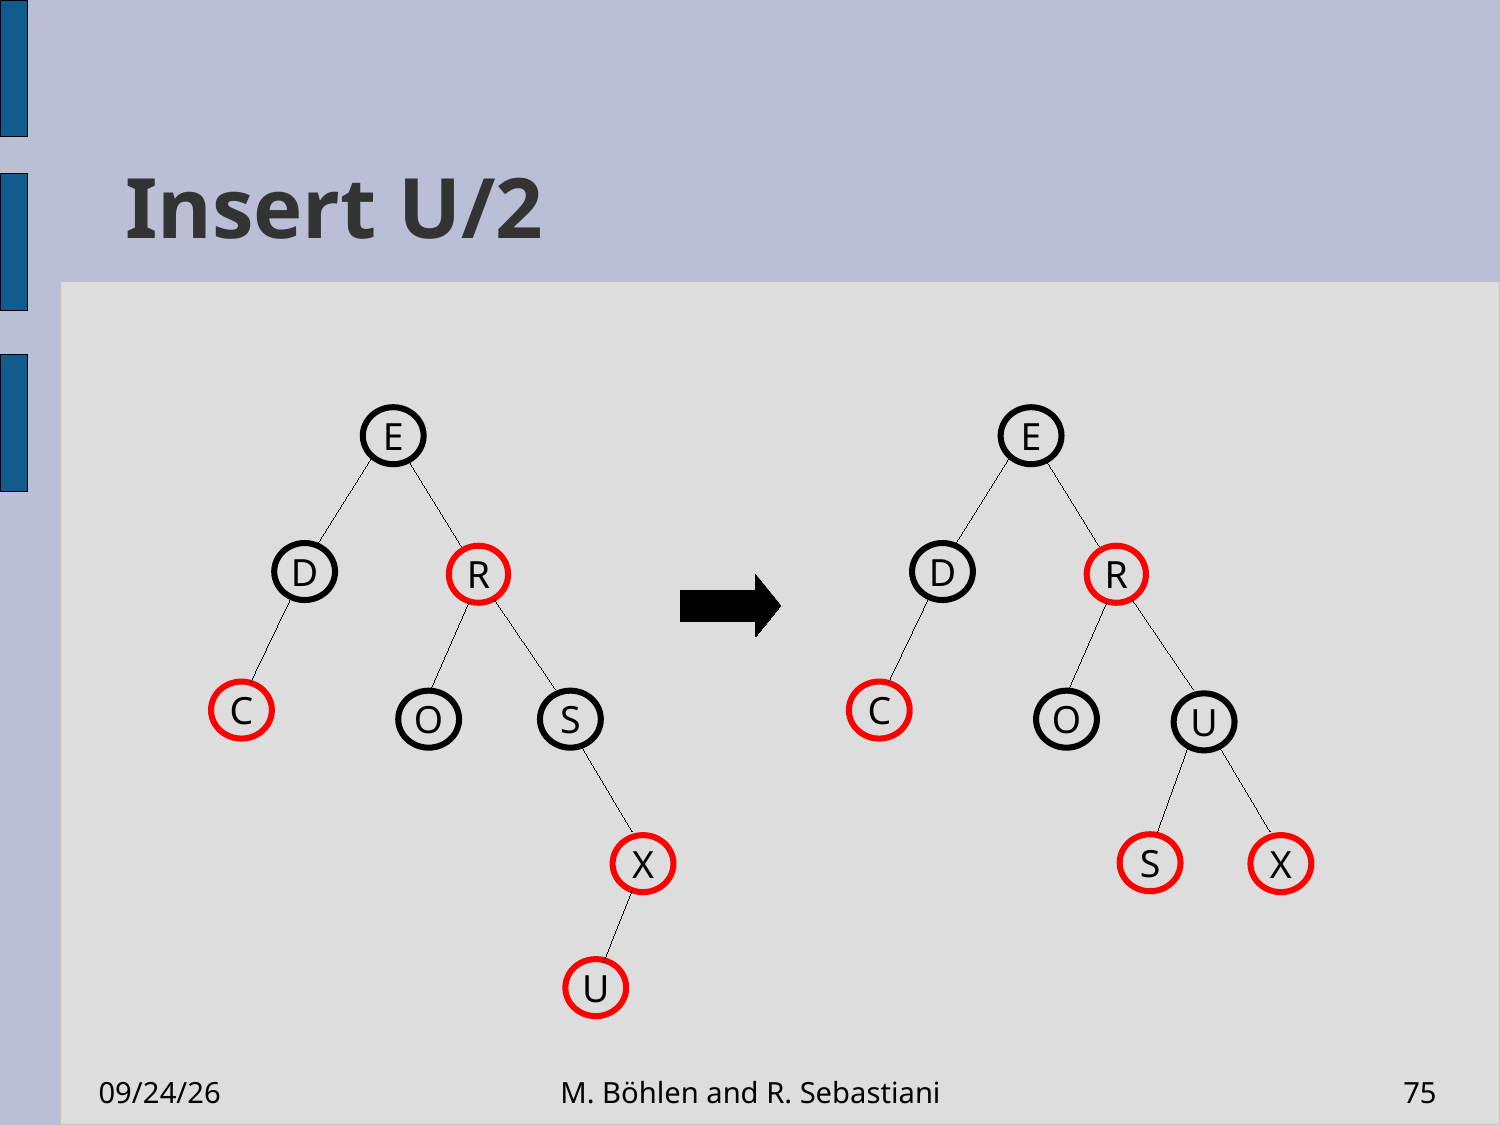

# Insert U/2
E
E
D
D
R
R
C
C
O
S
O
U
S
X
X
U
M. Böhlen and R. Sebastiani
75